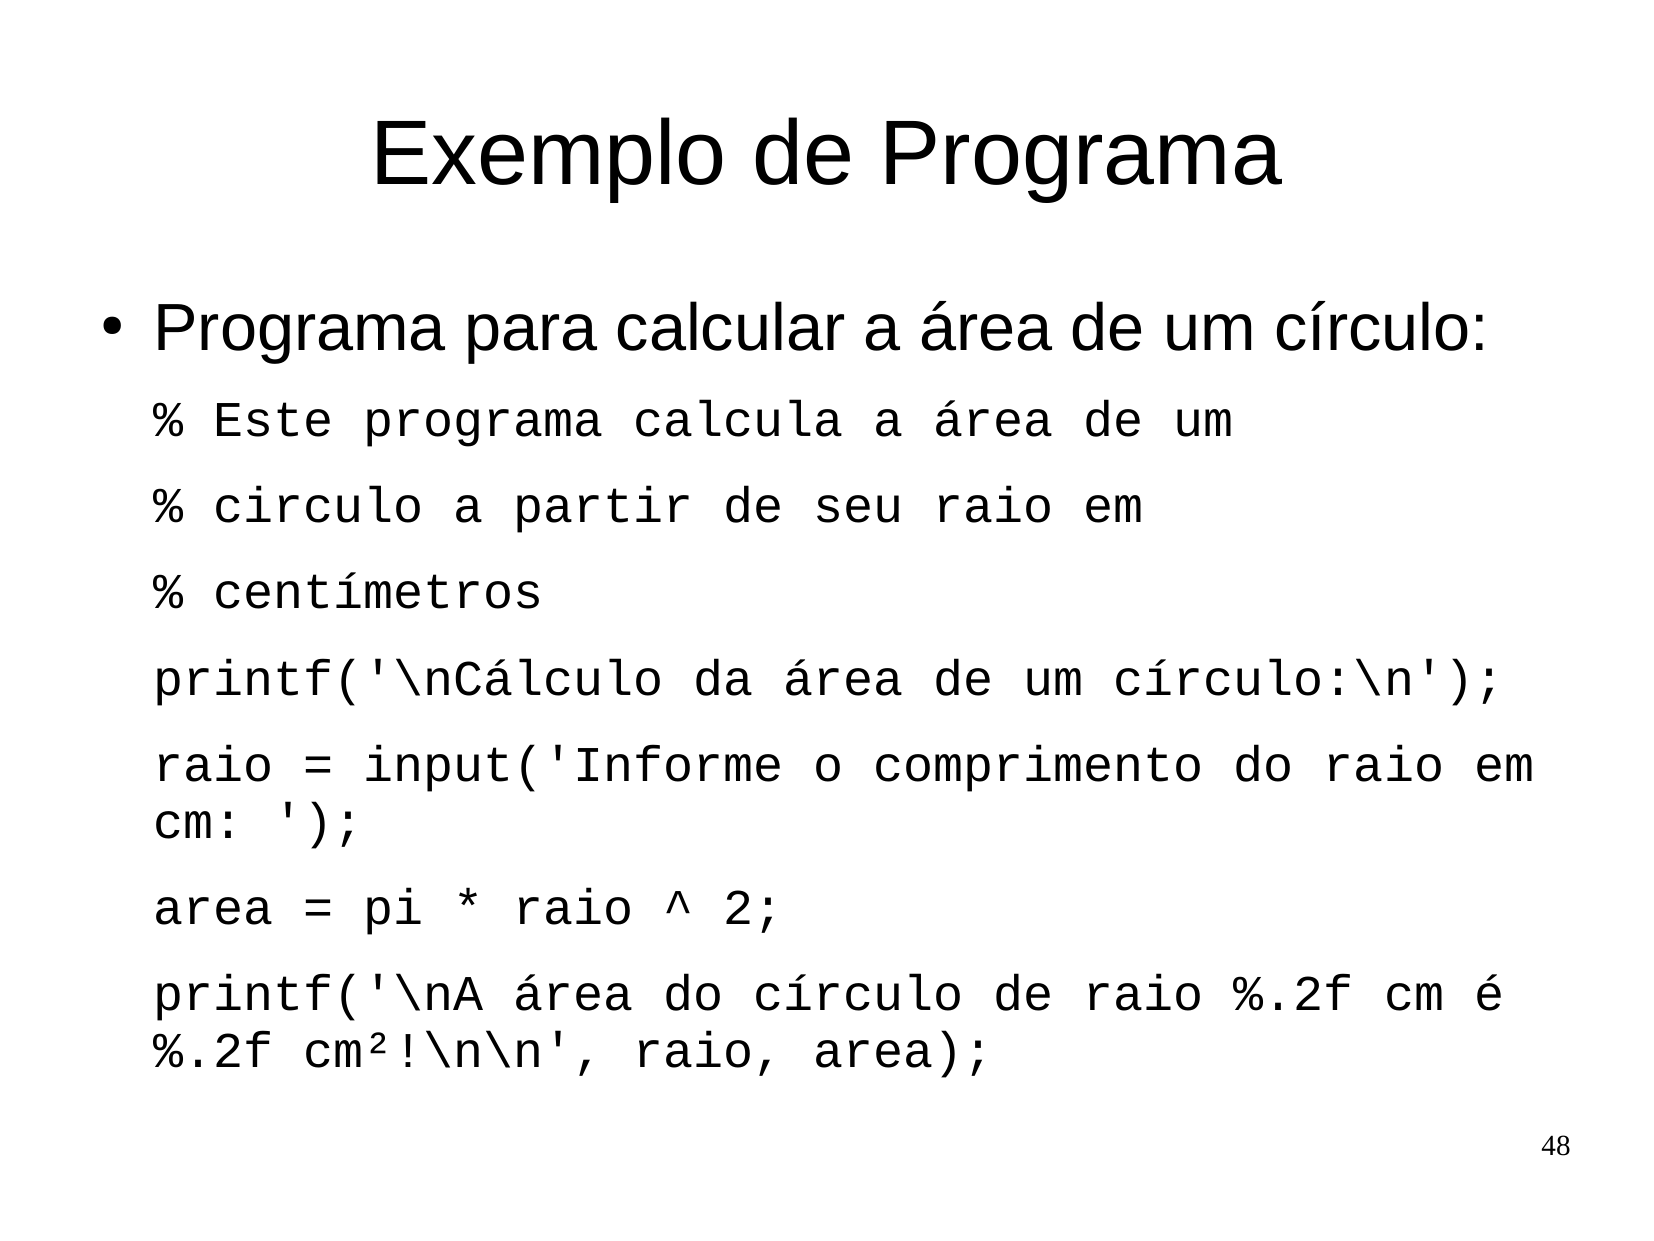

# Exemplo de Programa
Programa para calcular a área de um círculo:
% Este programa calcula a área de um
% circulo a partir de seu raio em
% centímetros
printf('\nCálculo da área de um círculo:\n');
raio = input('Informe o comprimento do raio em cm: ');
area = pi * raio ^ 2;
printf('\nA área do círculo de raio %.2f cm é %.2f cm²!\n\n', raio, area);
48